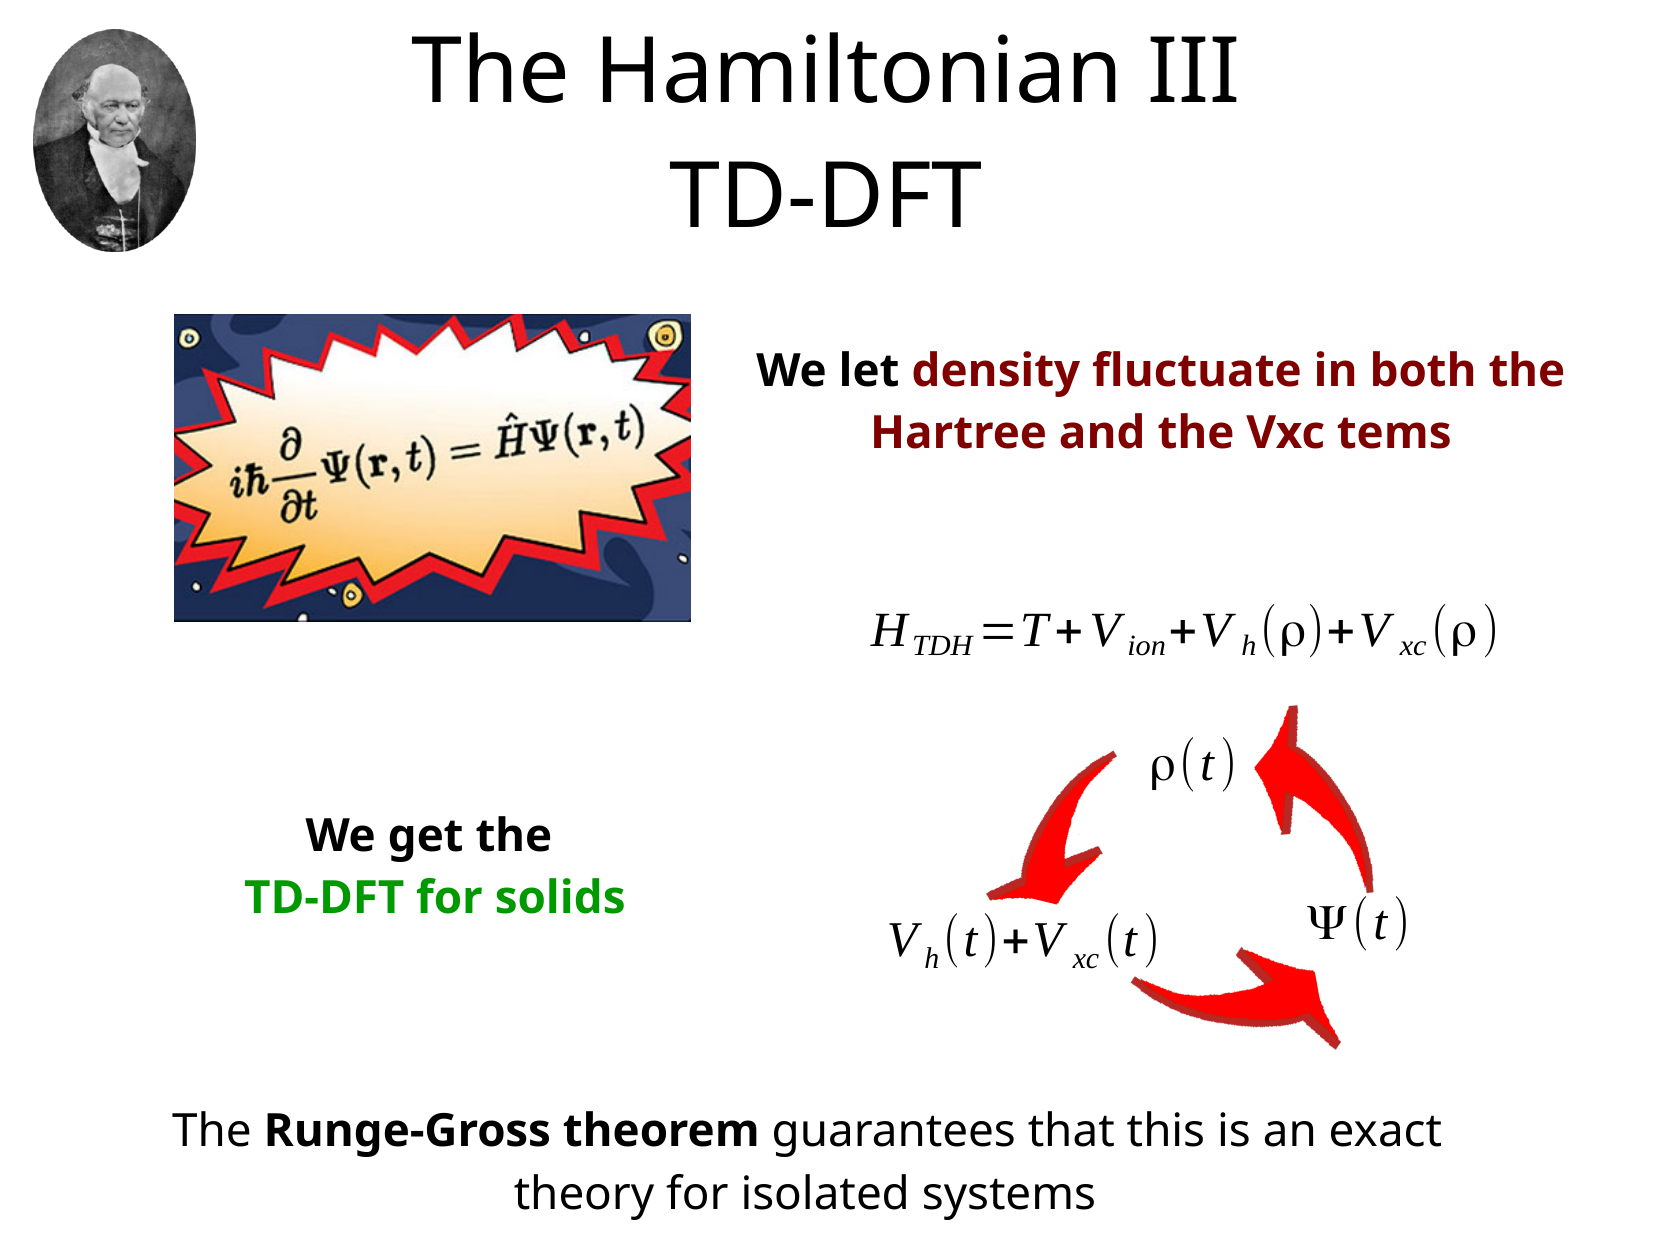

# The Hamiltonian III TD-DFT
We let density fluctuate in both the Hartree and the Vxc tems
We get the
TD-DFT for solids
The Runge-Gross theorem guarantees that this is an exact theory for isolated systems